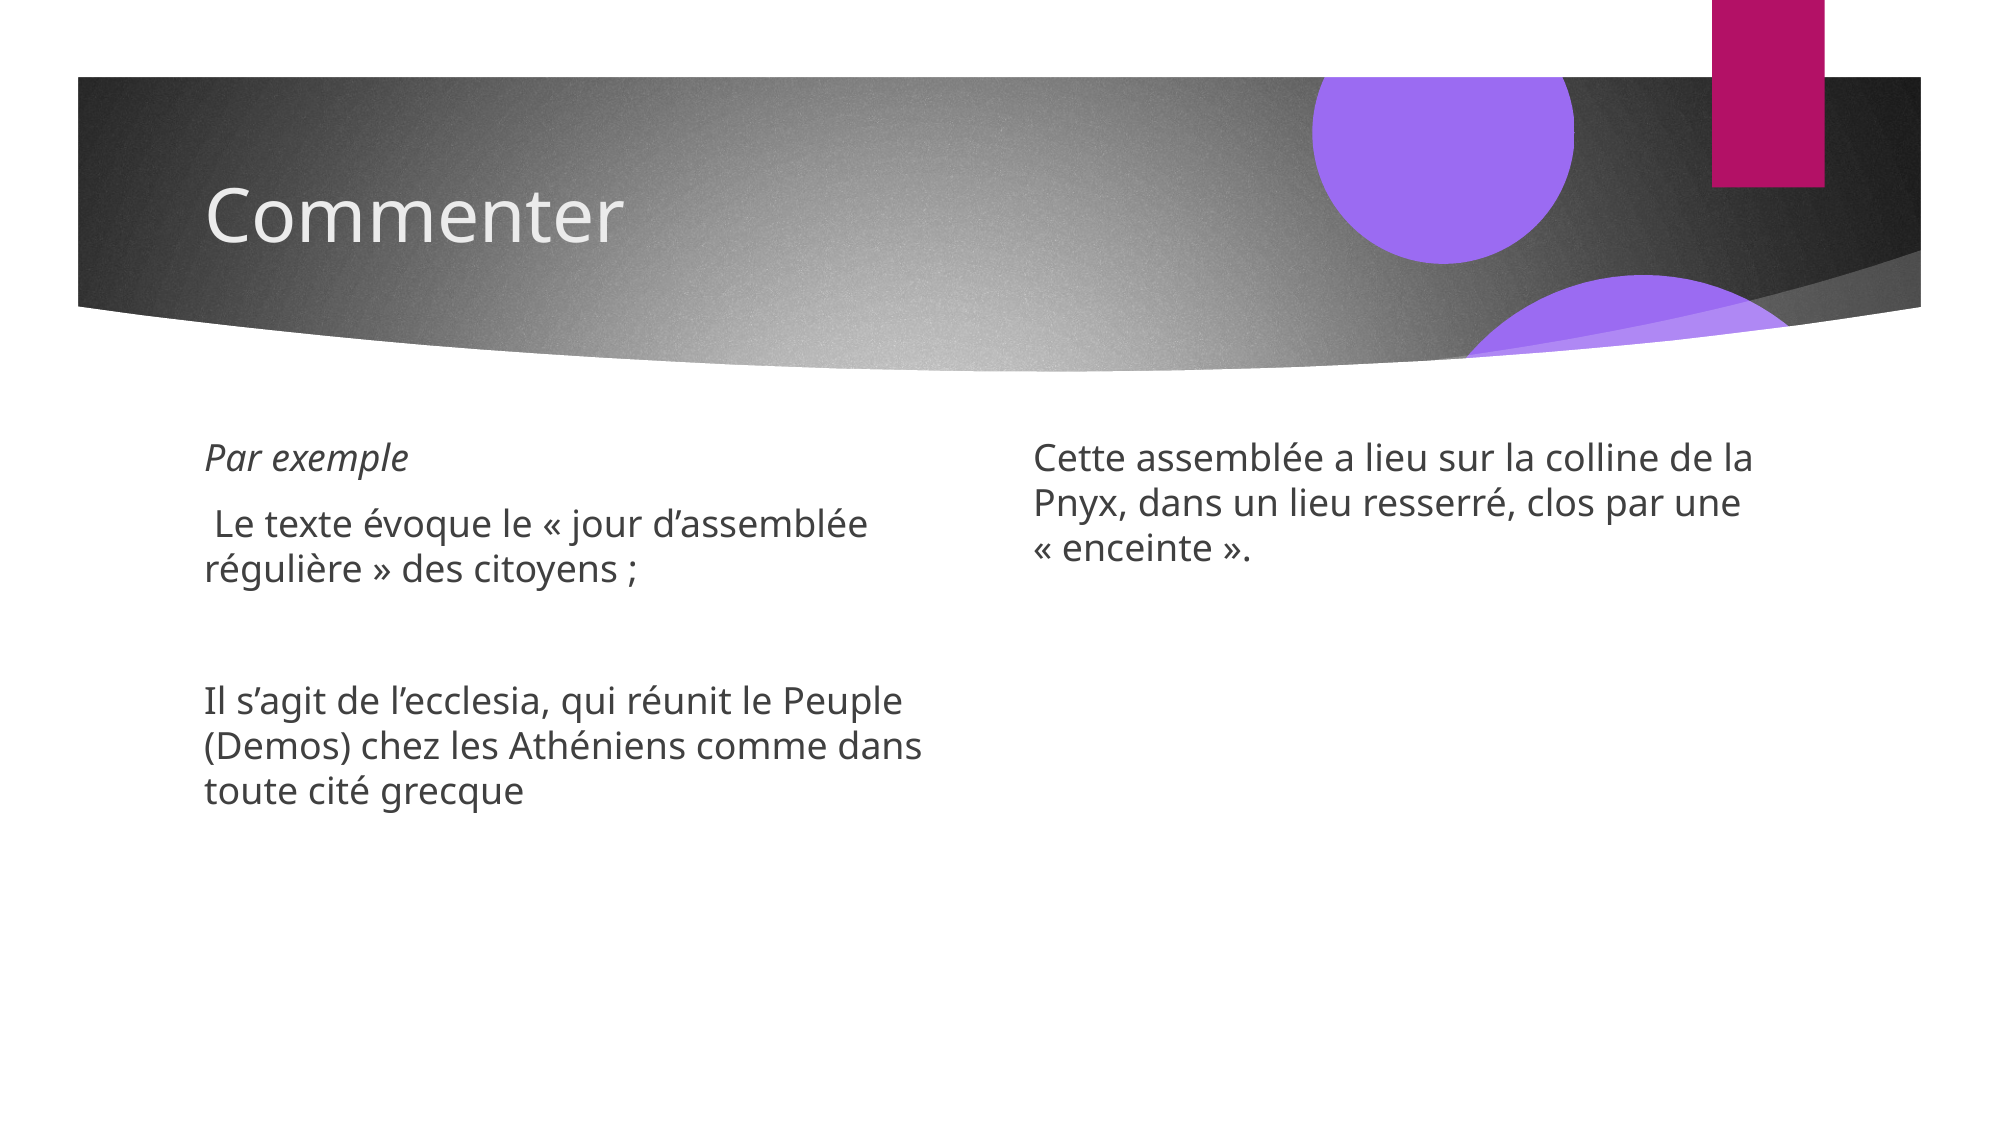

# Commenter
Par exemple
 Le texte évoque le « jour d’assemblée régulière » des citoyens ;
Il s’agit de l’ecclesia, qui réunit le Peuple (Demos) chez les Athéniens comme dans toute cité grecque
Cette assemblée a lieu sur la colline de la Pnyx, dans un lieu resserré, clos par une « enceinte ».